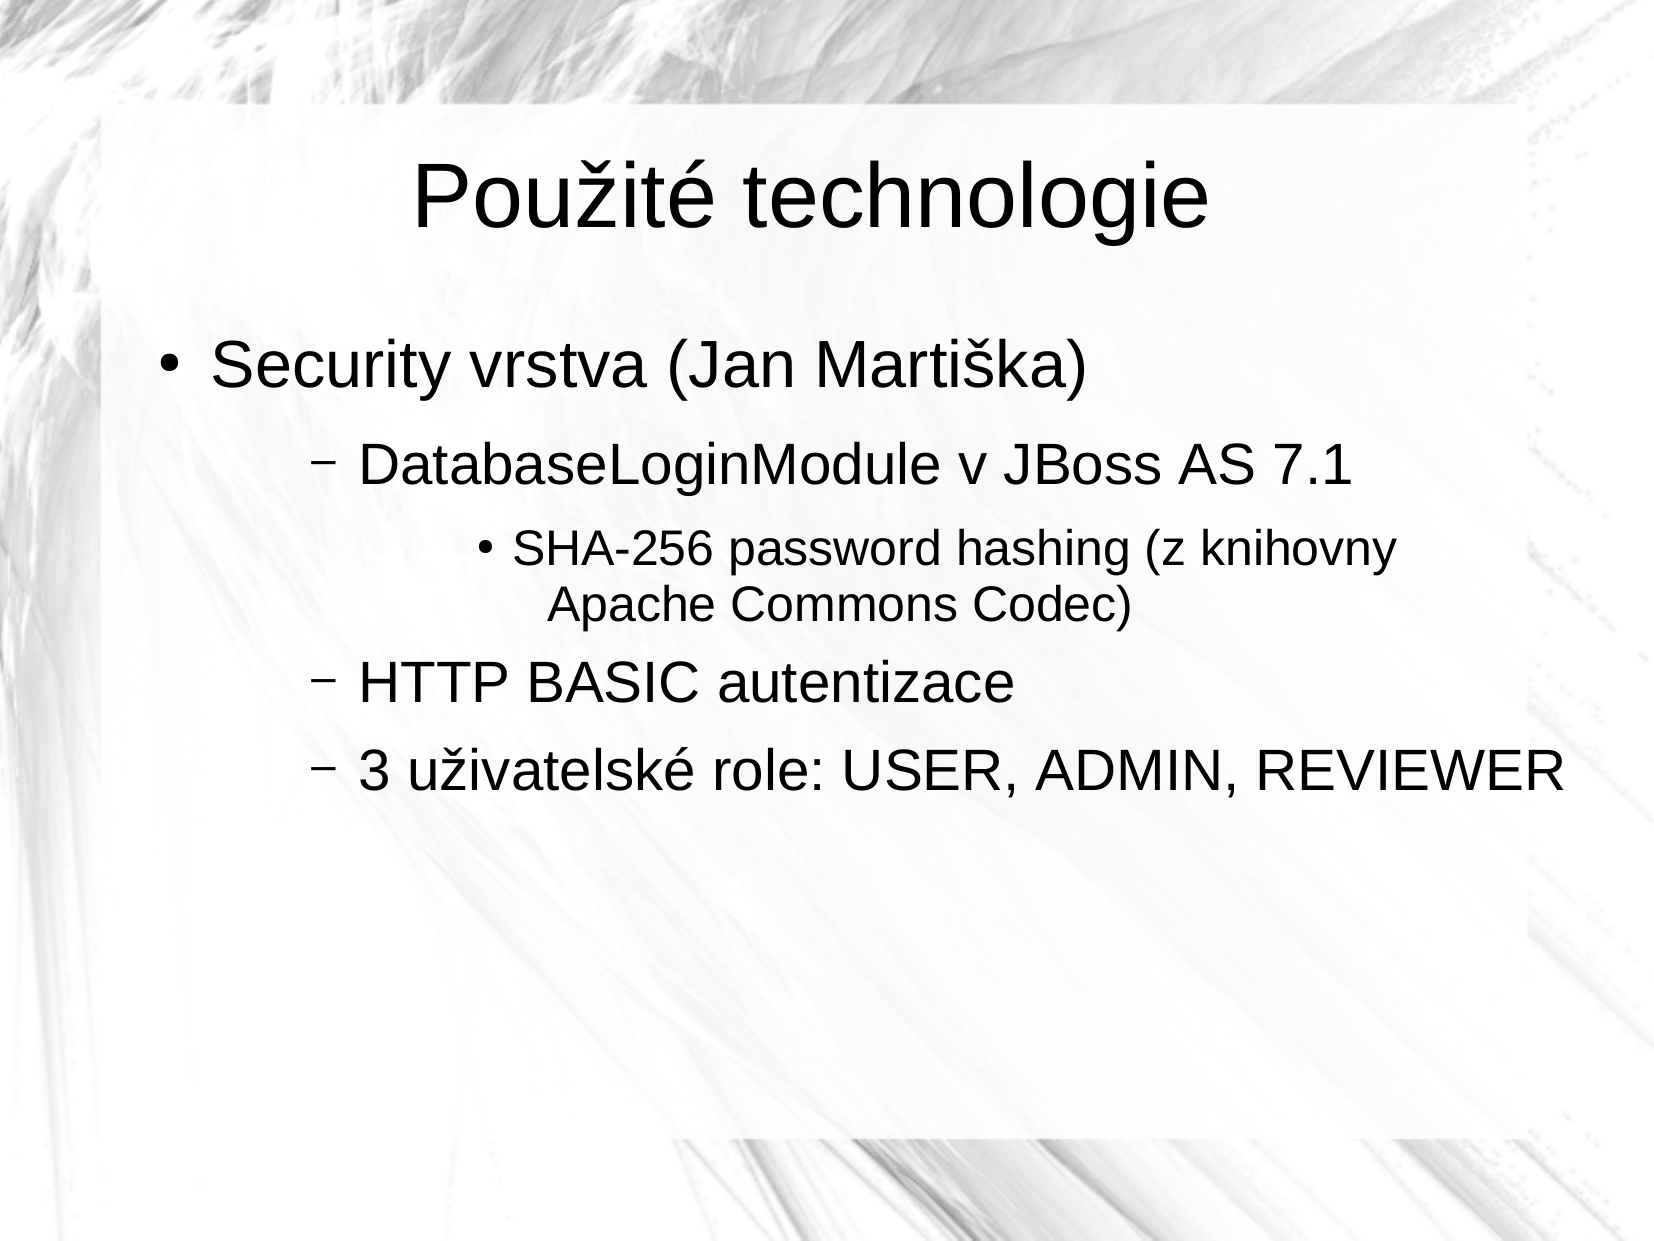

# Použité technologie
Security vrstva (Jan Martiška)
DatabaseLoginModule v JBoss AS 7.1
SHA-256 password hashing (z knihovny Apache Commons Codec)
HTTP BASIC autentizace
3 uživatelské role: USER, ADMIN, REVIEWER